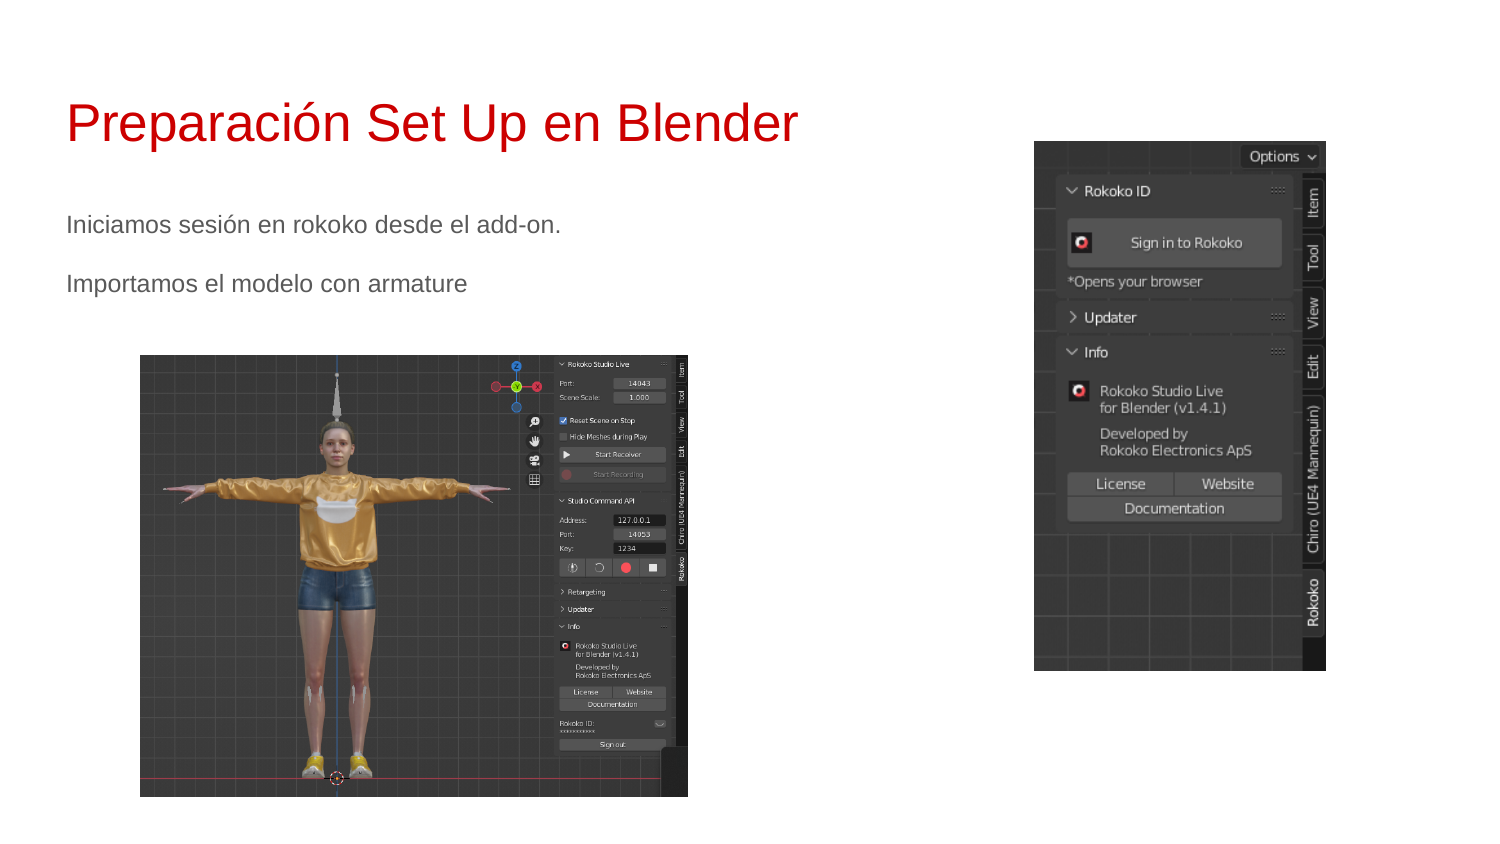

# Preparación Set Up en Blender
Iniciamos sesión en rokoko desde el add-on.
Importamos el modelo con armature